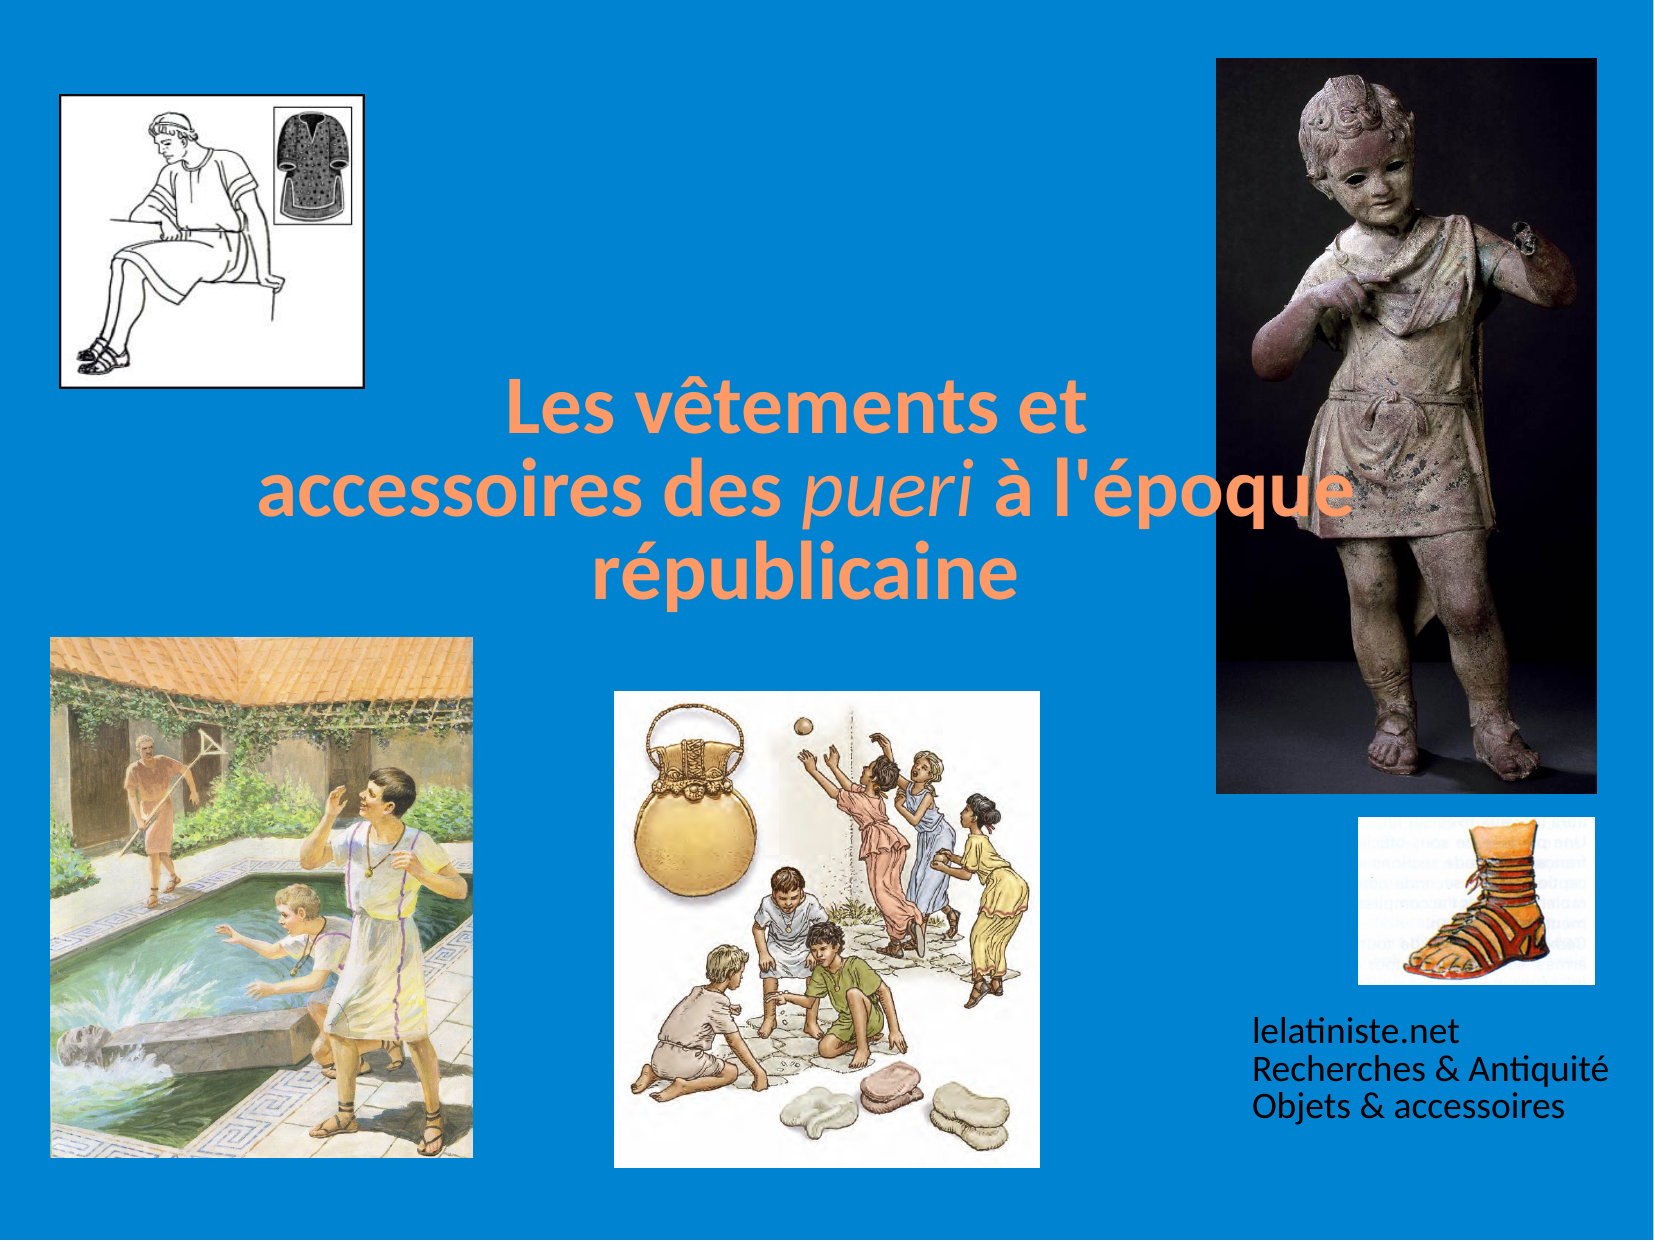

Les vêtements et
accessoires des pueri à l'époque républicaine
lelatiniste.net
Recherches & Antiquité
Objets & accessoires